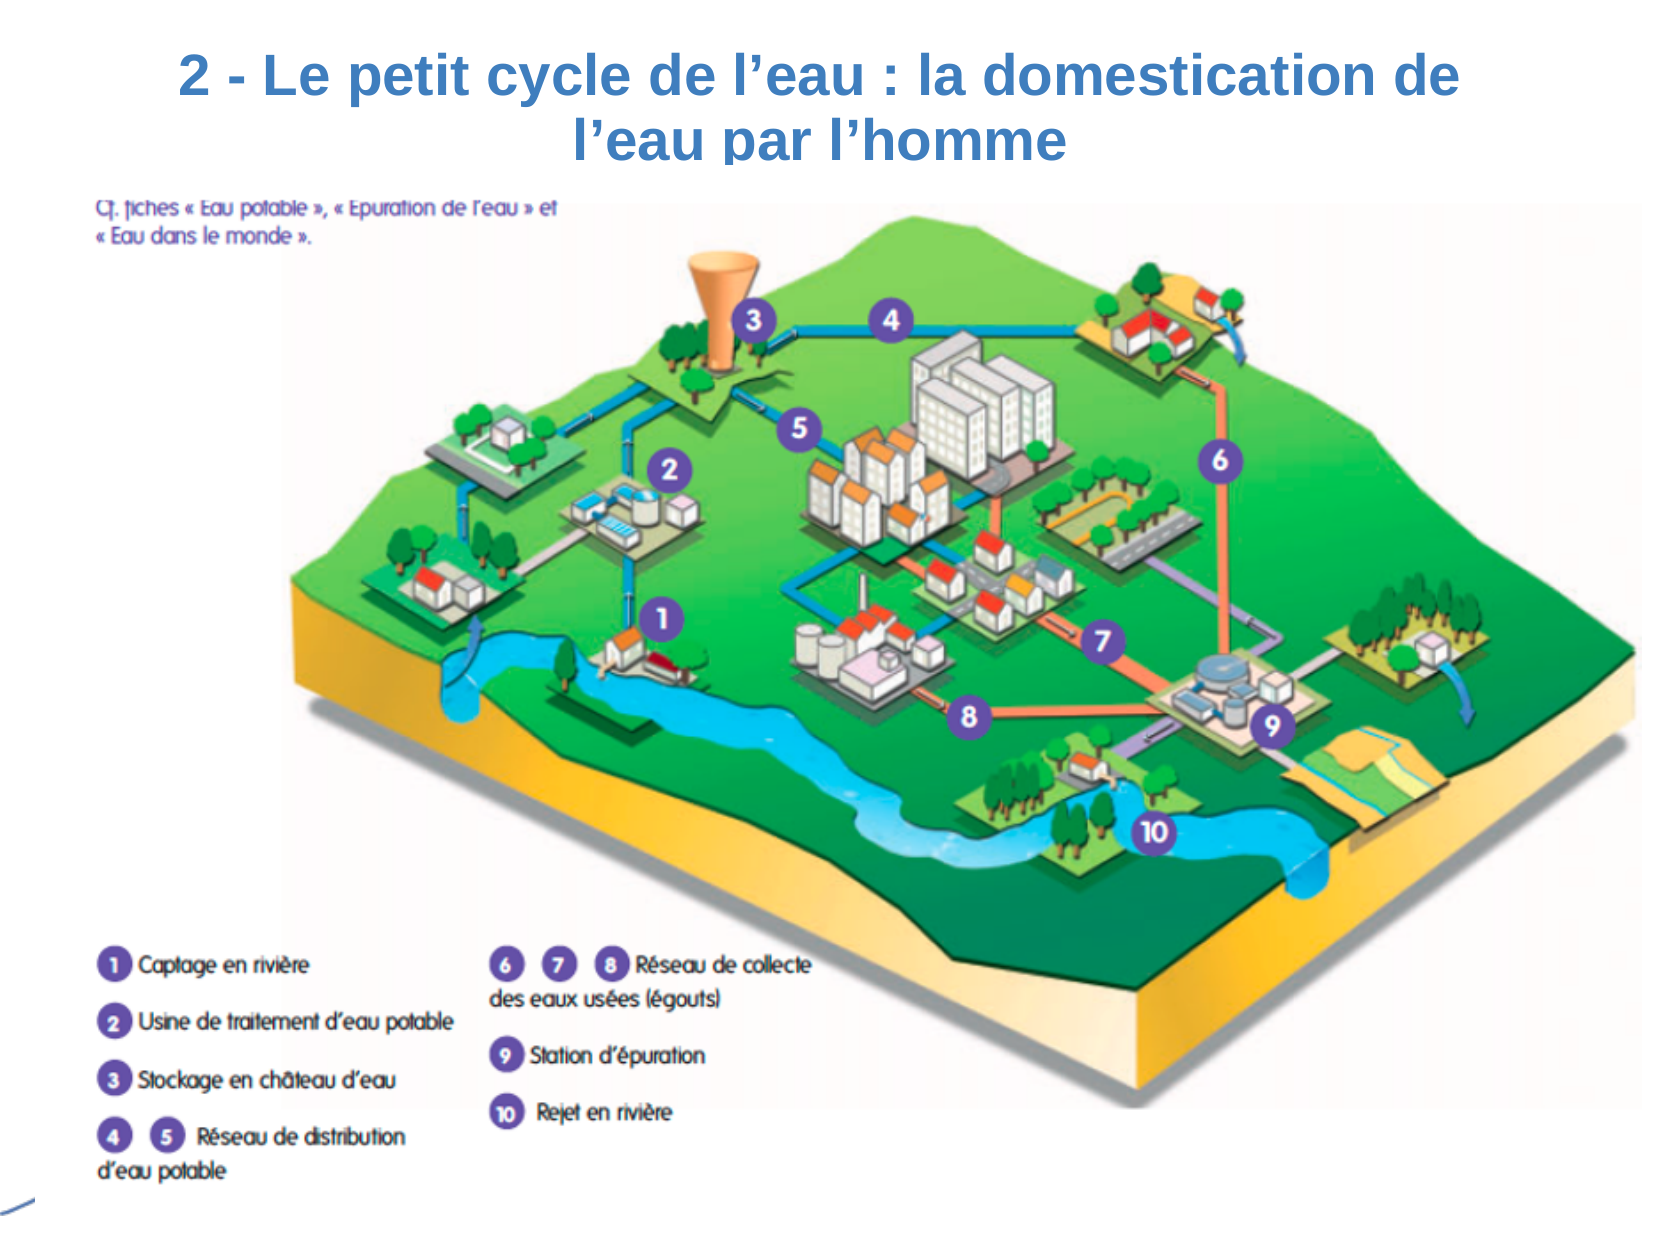

2 - Le petit cycle de l’eau : la domestication de l’eau par l’homme